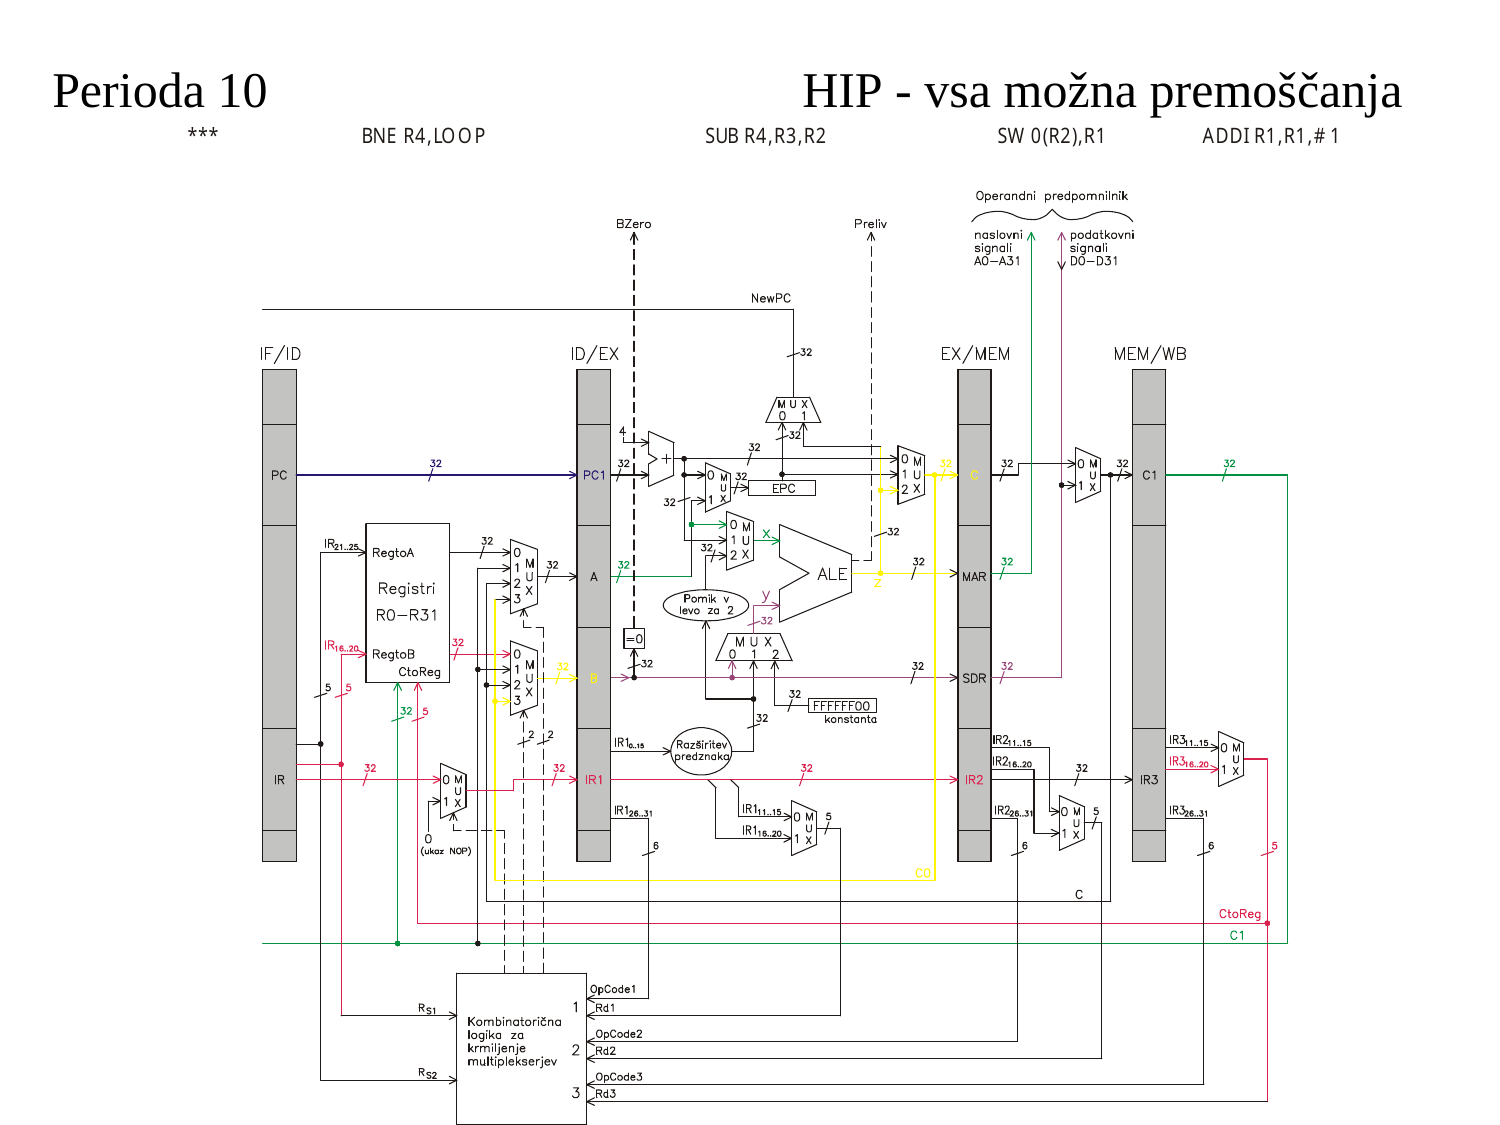

Perioda 10				HIP - vsa možna premoščanja